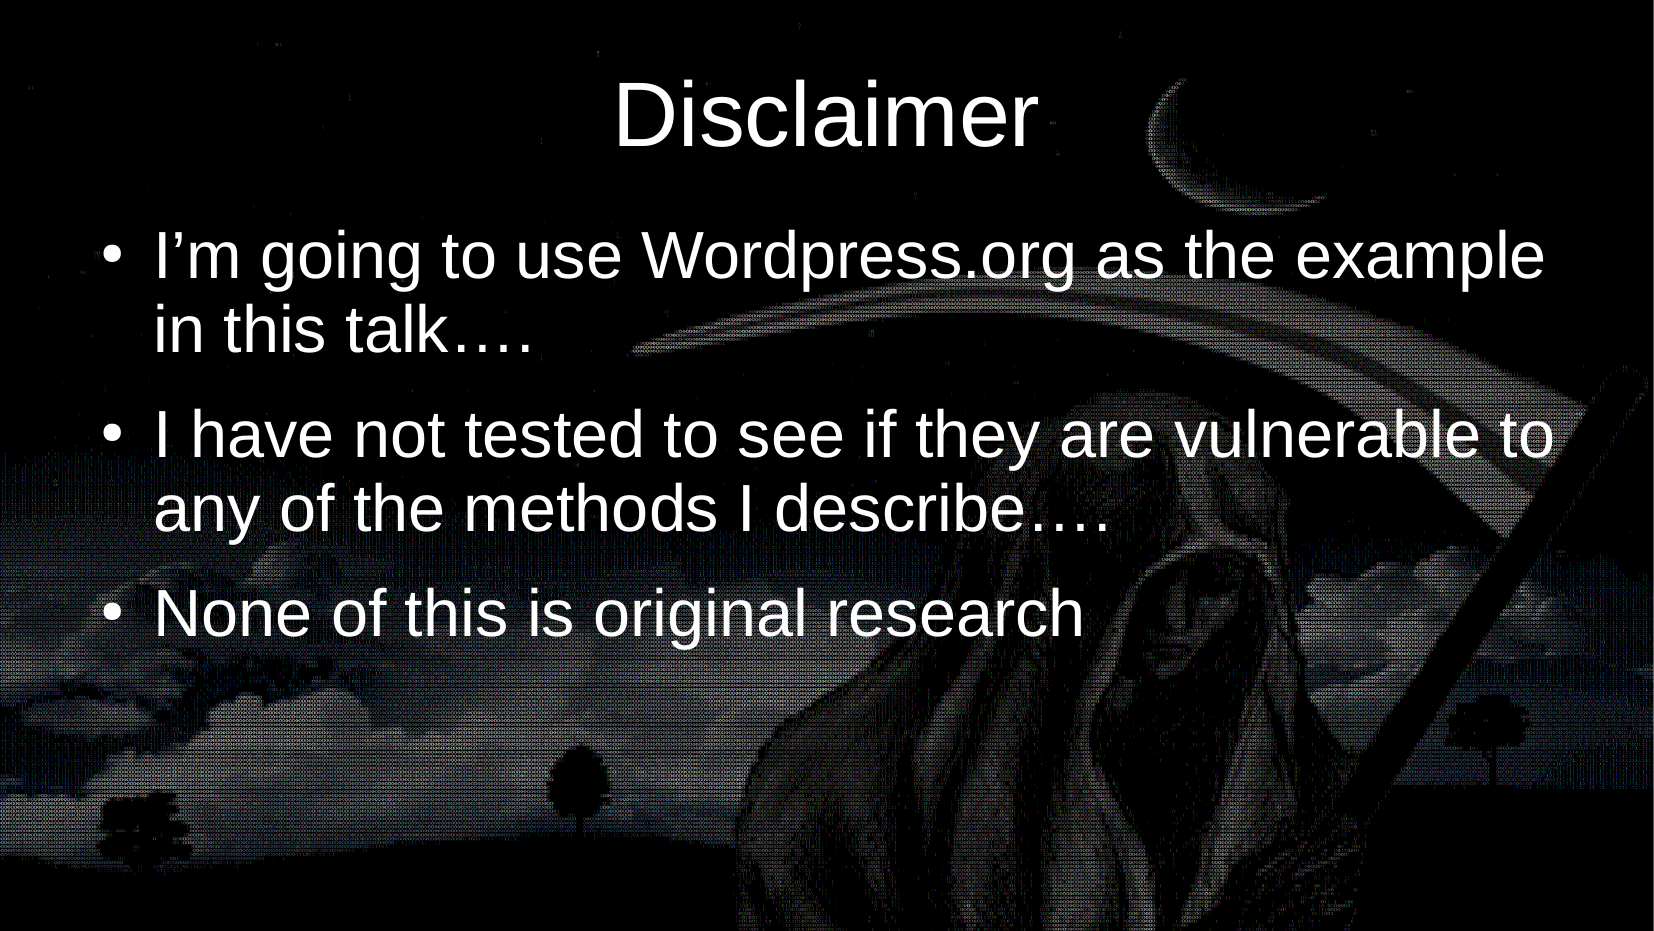

# Disclaimer
I’m going to use Wordpress.org as the example in this talk….
I have not tested to see if they are vulnerable to any of the methods I describe….
None of this is original research